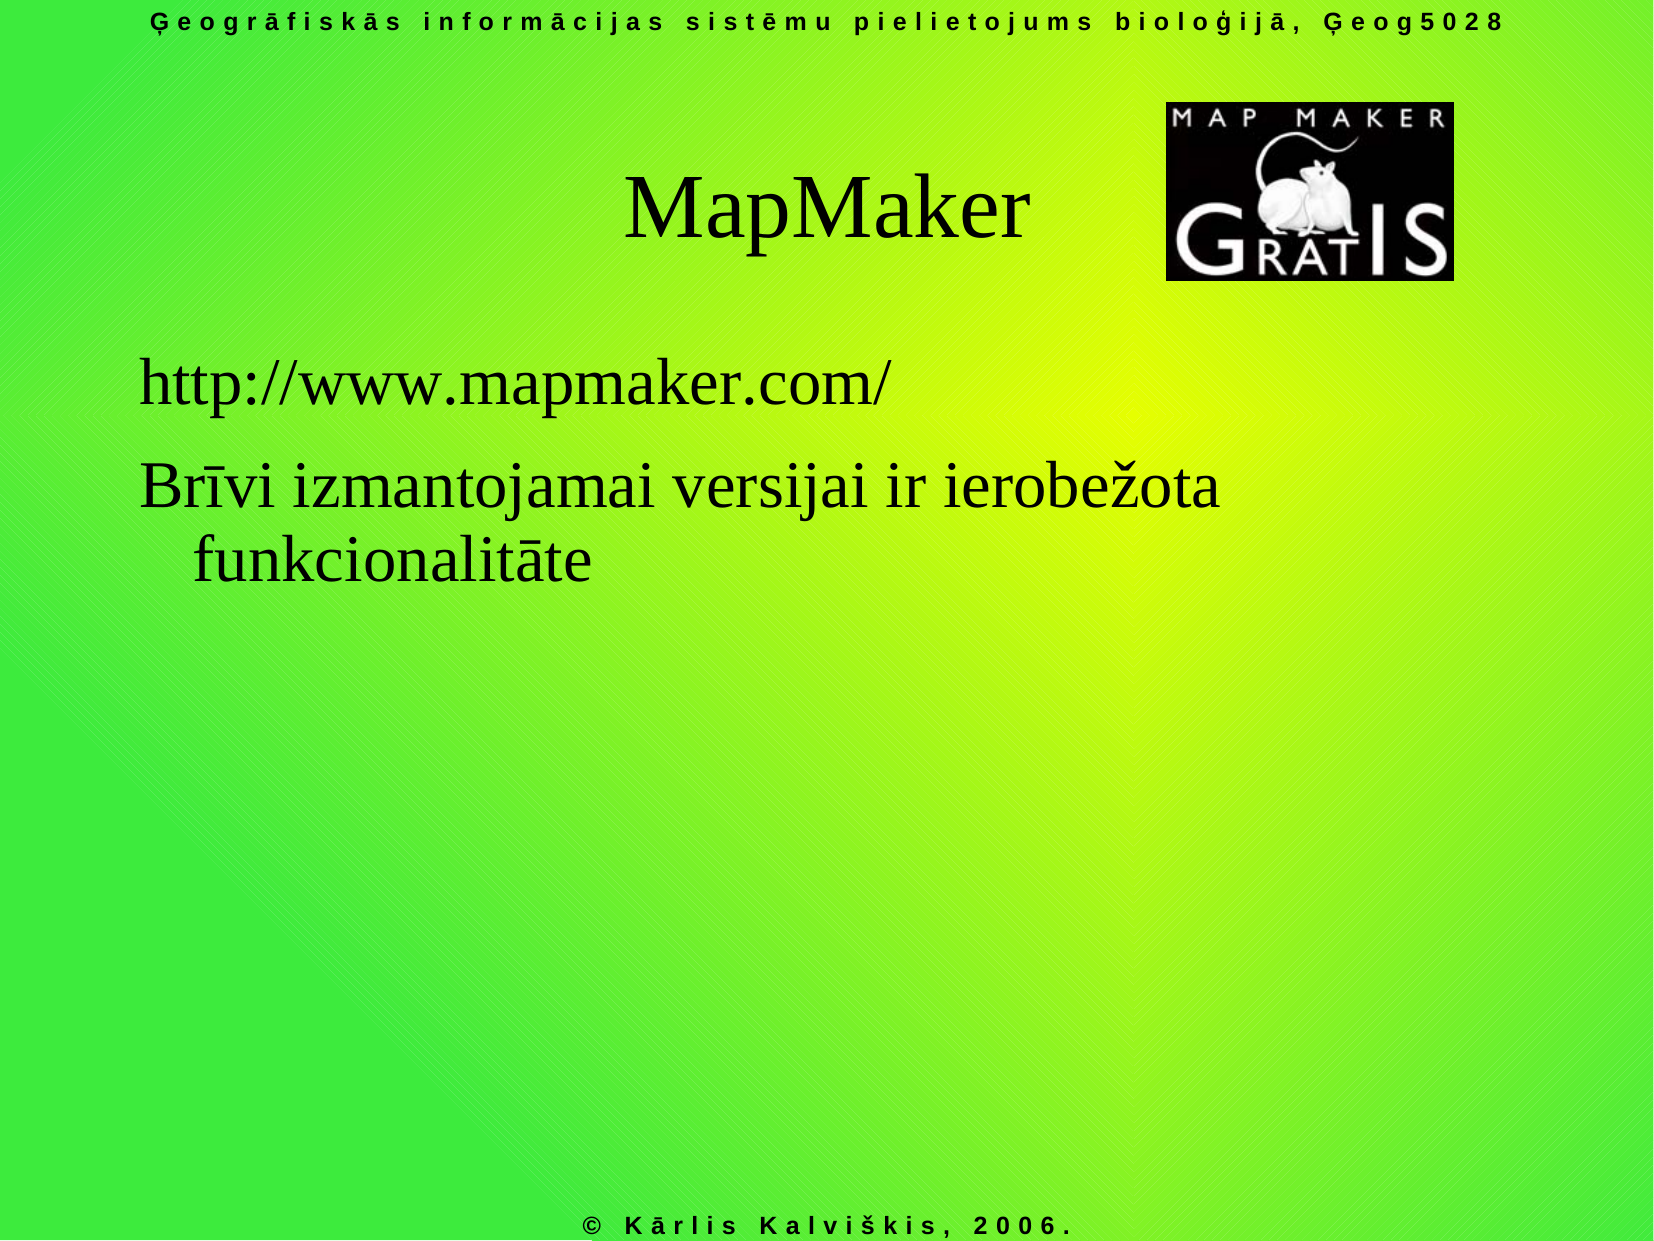

# MapMaker
http://www.mapmaker.com/
Brīvi izmantojamai versijai ir ierobežota funkcionalitāte